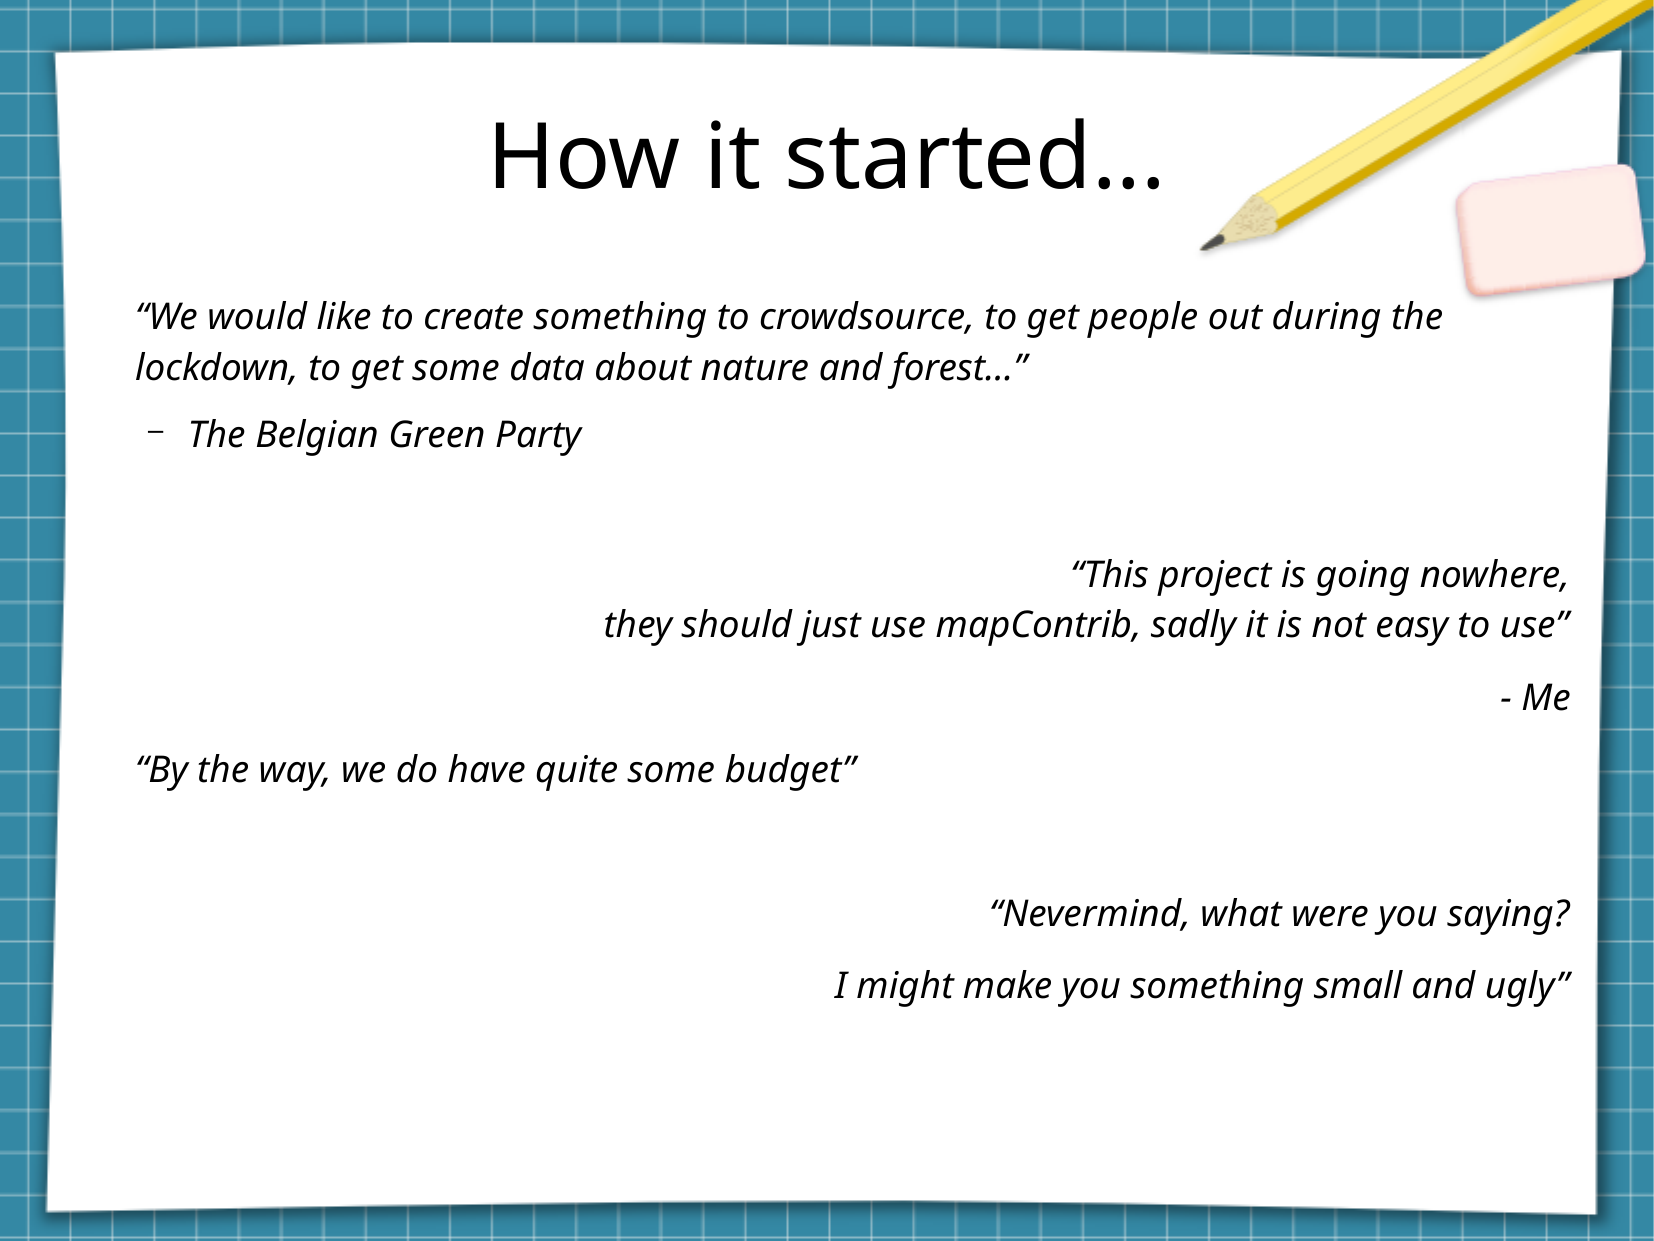

# How it started...
“We would like to create something to crowdsource, to get people out during the lockdown, to get some data about nature and forest…”
The Belgian Green Party
“This project is going nowhere,
they should just use mapContrib, sadly it is not easy to use”
- Me
“By the way, we do have quite some budget”
“Nevermind, what were you saying?
I might make you something small and ugly”